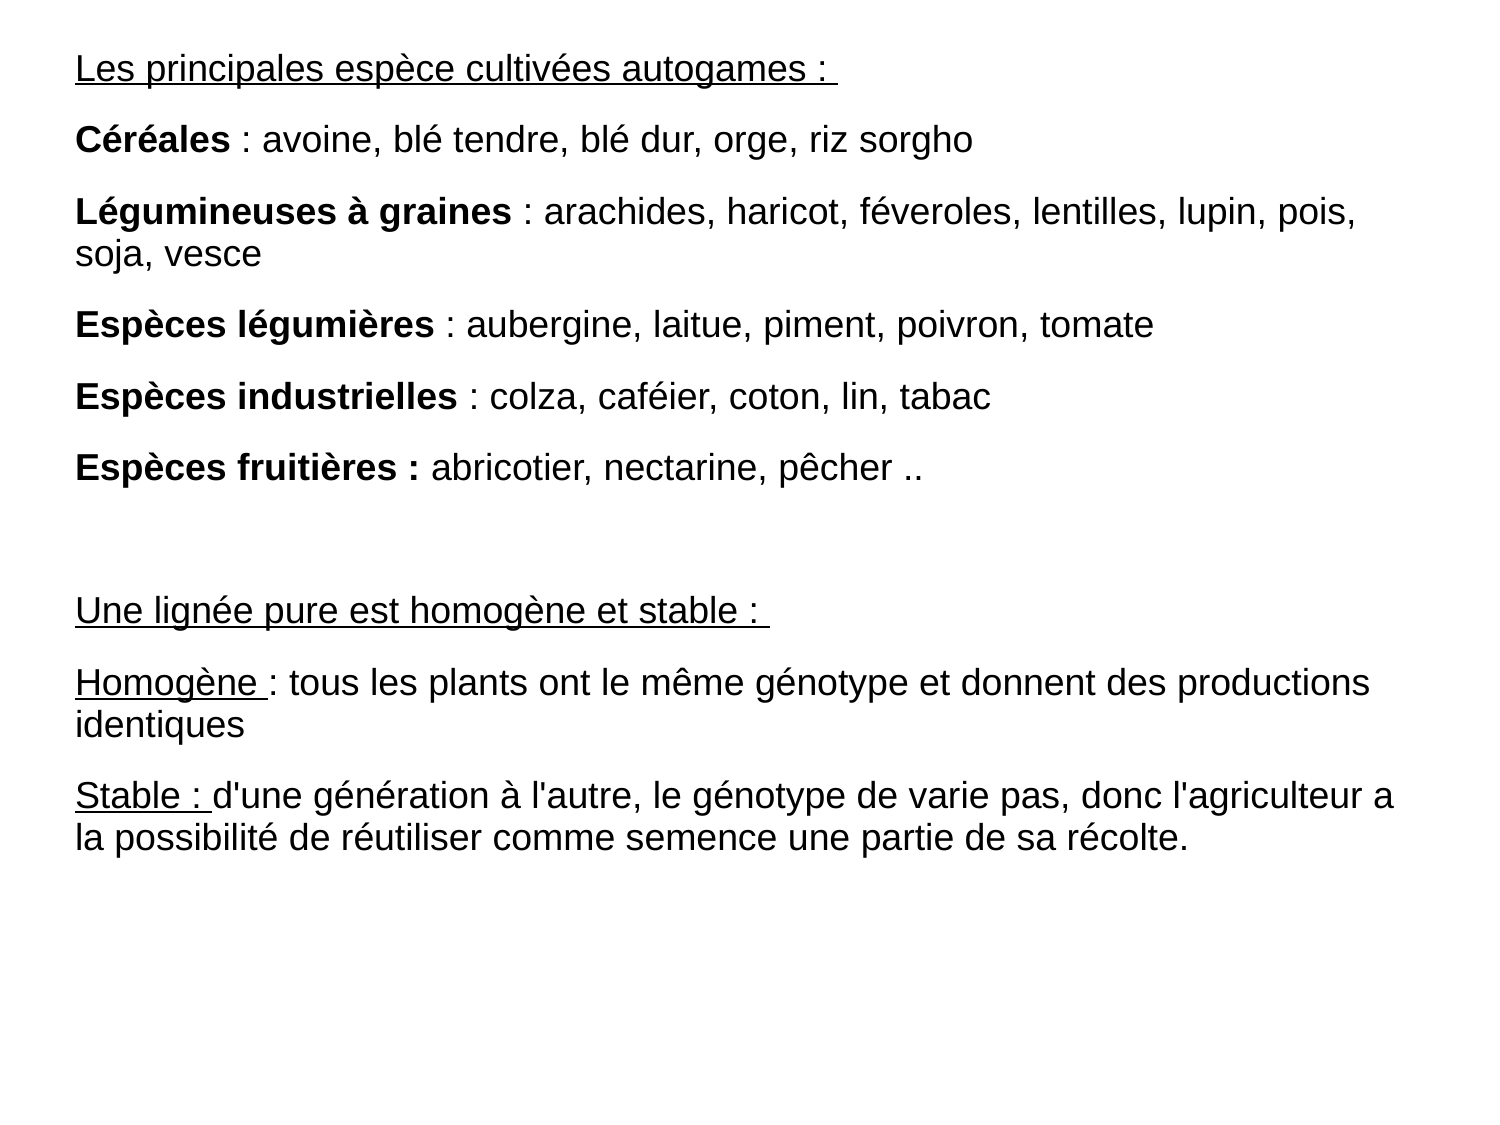

# Les principales espèce cultivées autogames :
Céréales : avoine, blé tendre, blé dur, orge, riz sorgho
Légumineuses à graines : arachides, haricot, féveroles, lentilles, lupin, pois, soja, vesce
Espèces légumières : aubergine, laitue, piment, poivron, tomate
Espèces industrielles : colza, caféier, coton, lin, tabac
Espèces fruitières : abricotier, nectarine, pêcher ..
Une lignée pure est homogène et stable :
Homogène : tous les plants ont le même génotype et donnent des productions identiques
Stable : d'une génération à l'autre, le génotype de varie pas, donc l'agriculteur a la possibilité de réutiliser comme semence une partie de sa récolte.